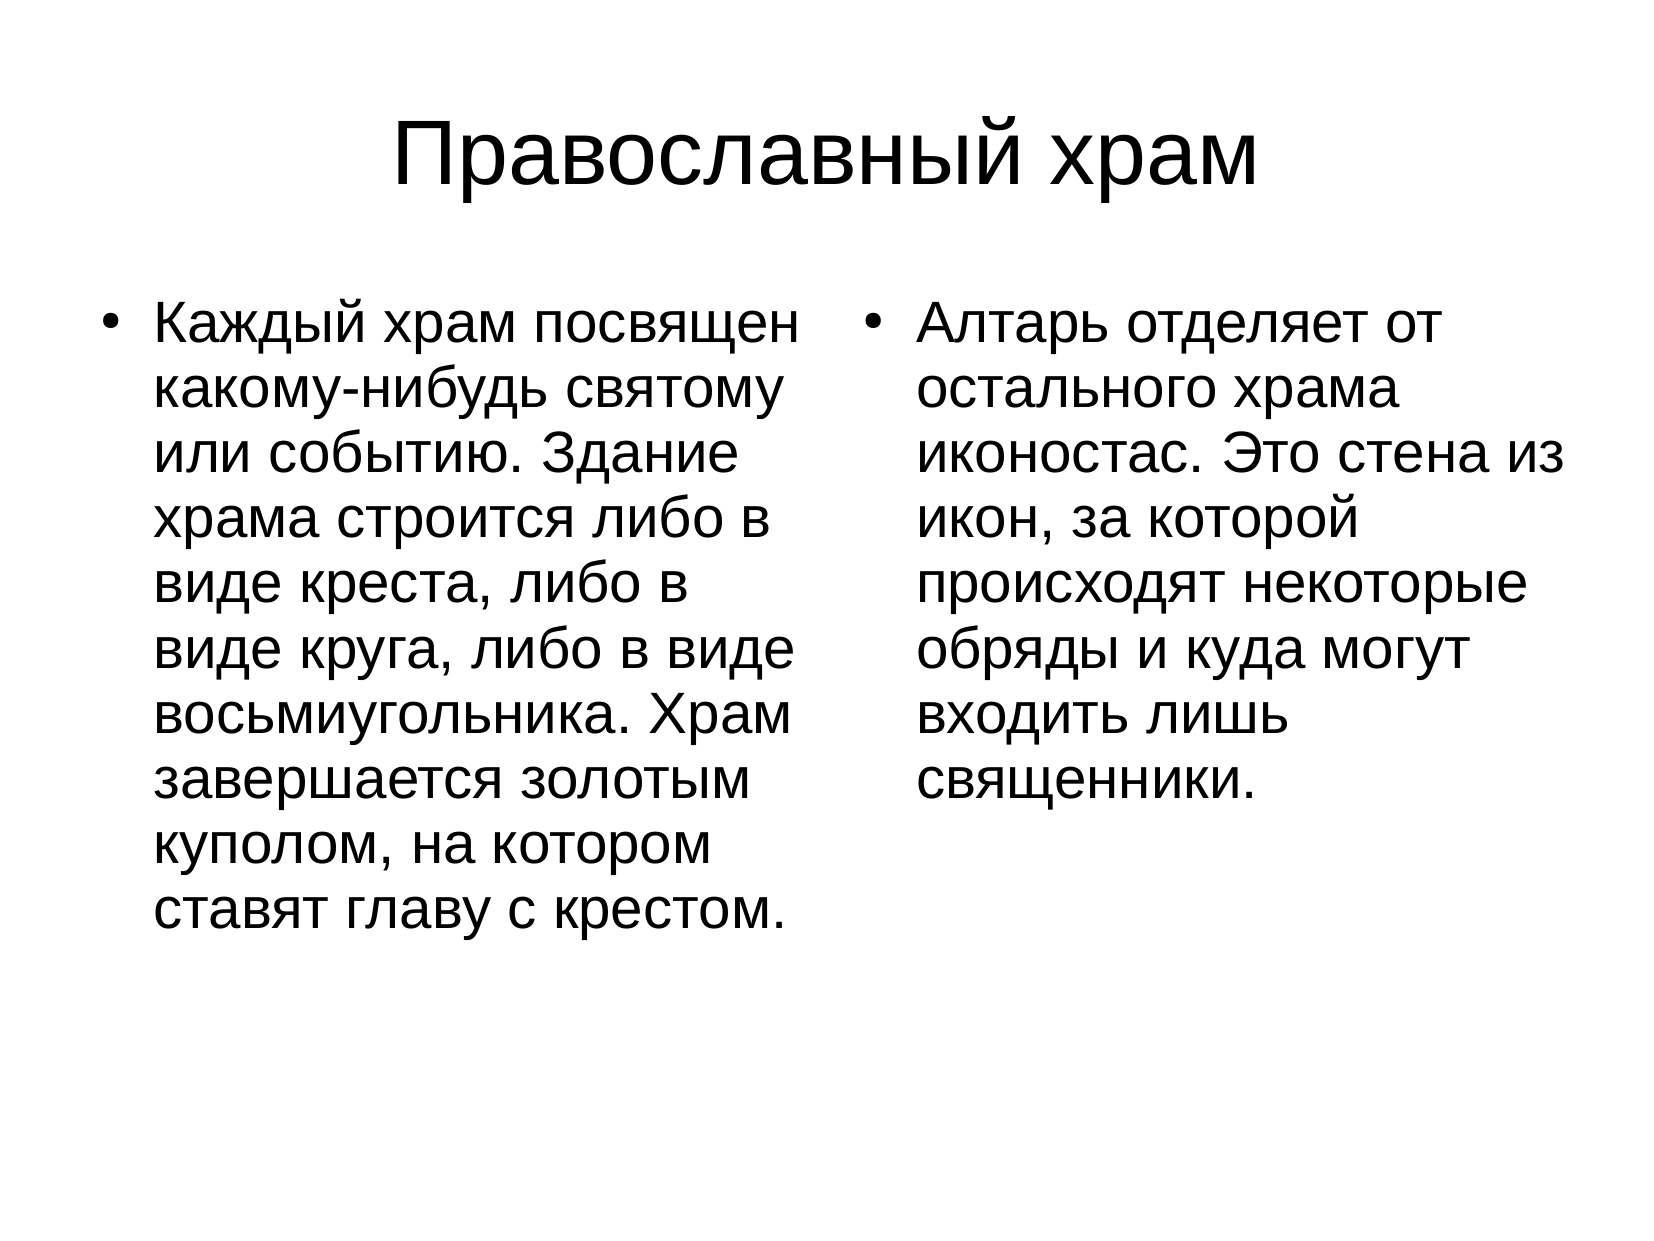

# Православный храм
Каждый храм посвящен какому-нибудь святому или событию. Здание храма строится либо в виде креста, либо в виде круга, либо в виде восьмиугольника. Храм завершается золотым куполом, на котором ставят главу с крестом.
Алтарь отделяет от остального храма иконостас. Это стена из икон, за которой происходят некоторые обряды и куда могут входить лишь священники.